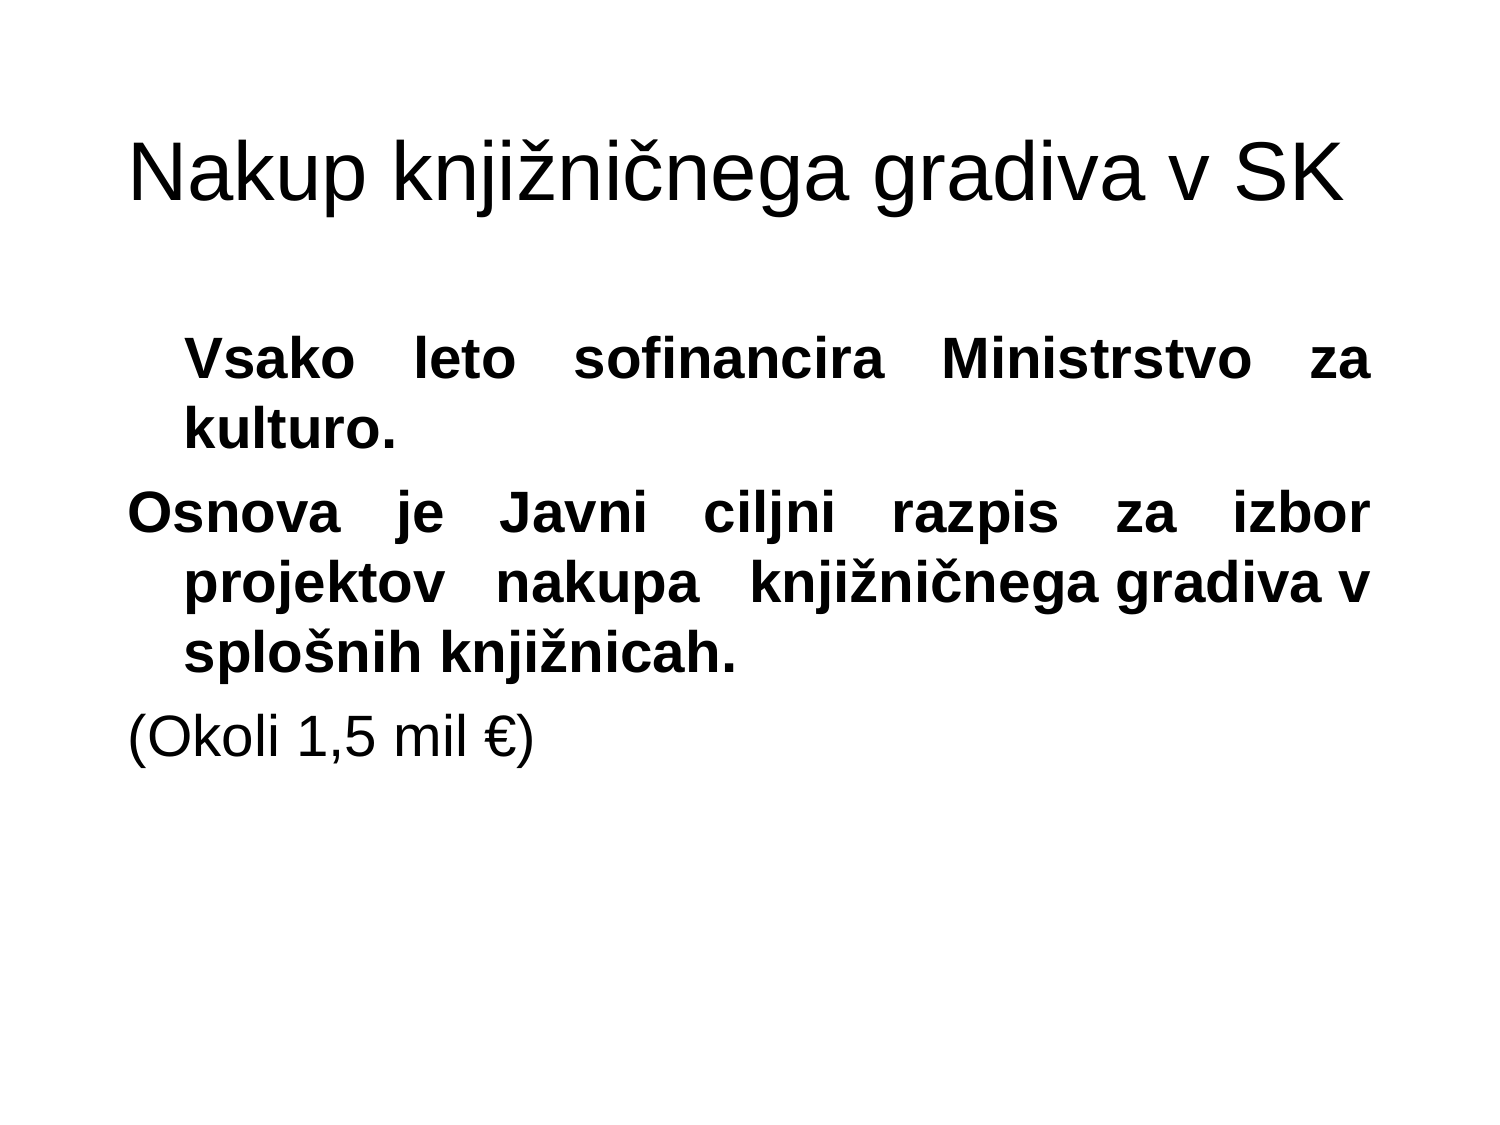

# Nakup knjižničnega gradiva v SK
 Vsako leto sofinancira Ministrstvo za kulturo.
Osnova je Javni ciljni razpis za izbor projektov nakupa knjižničnega gradiva v splošnih knjižnicah.
(Okoli 1,5 mil €)
Primoz Juznic, BINK, FF, Univerza v Ljubljani